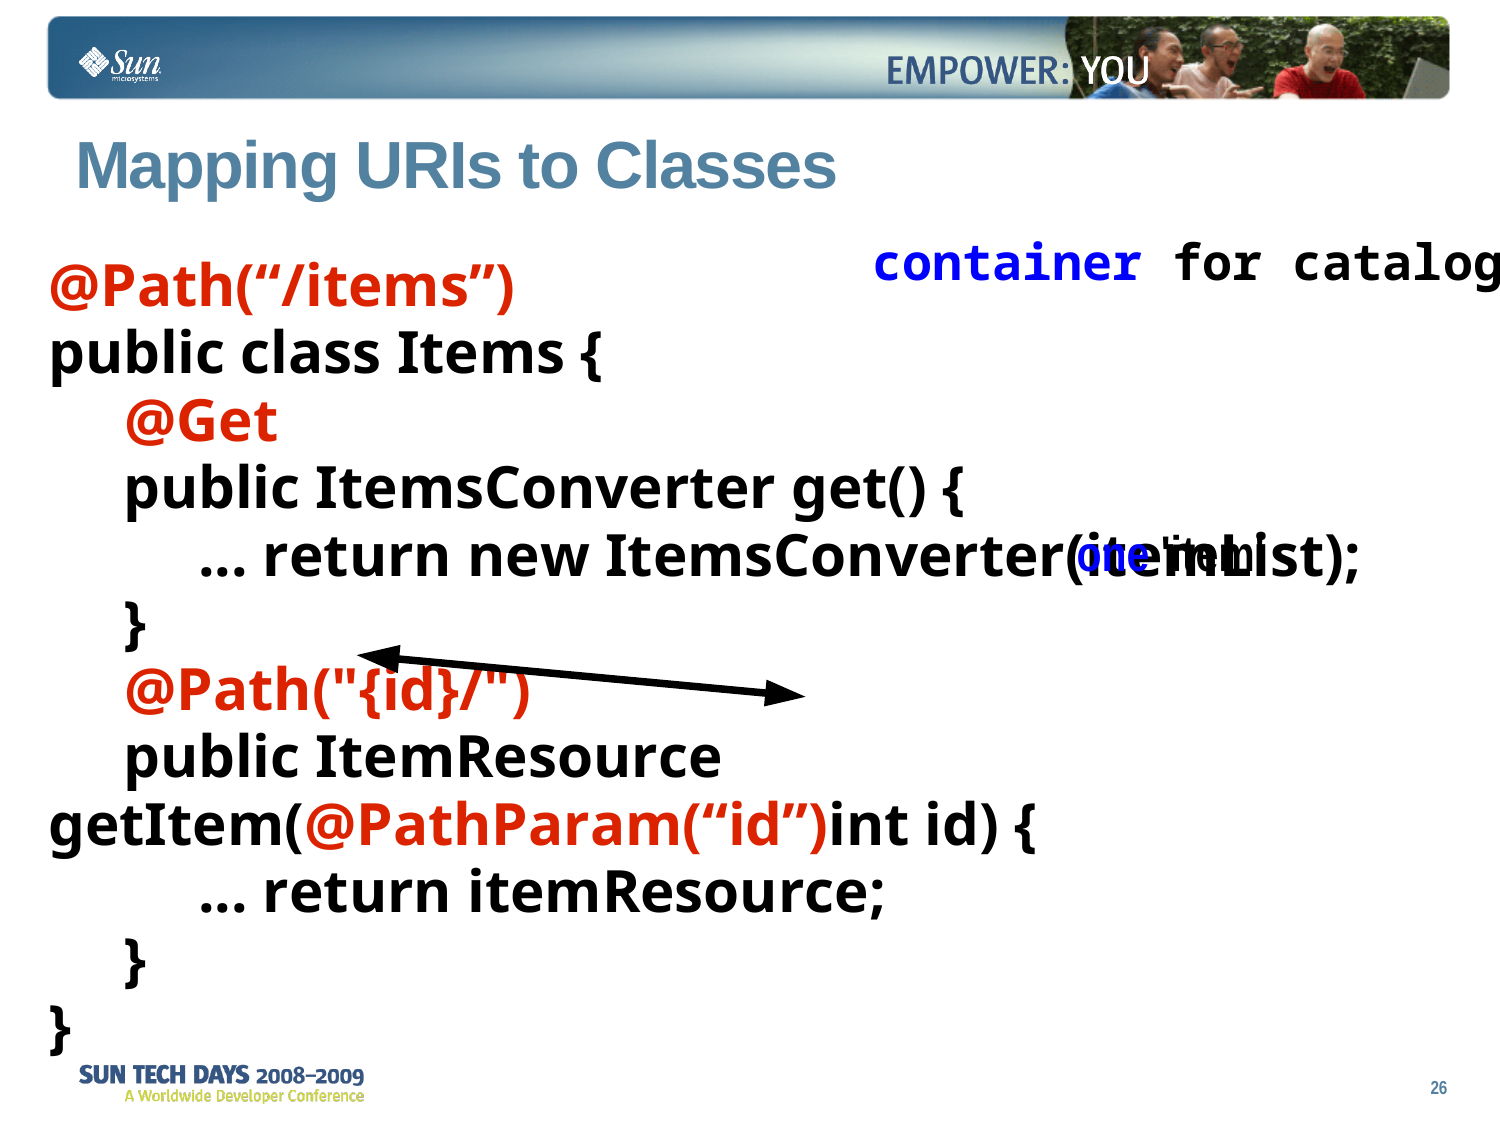

# Mapping URIs to Classes
container for catalog items
@Path(“/items”)
public class Items {
 @Get
	public ItemsConverter get() {
		... return new ItemsConverter(itemList);
	}
 @Path("{id}/")
	public ItemResource getItem(@PathParam(“id”)int id) {
		... return itemResource;
	}
}
one 'item'